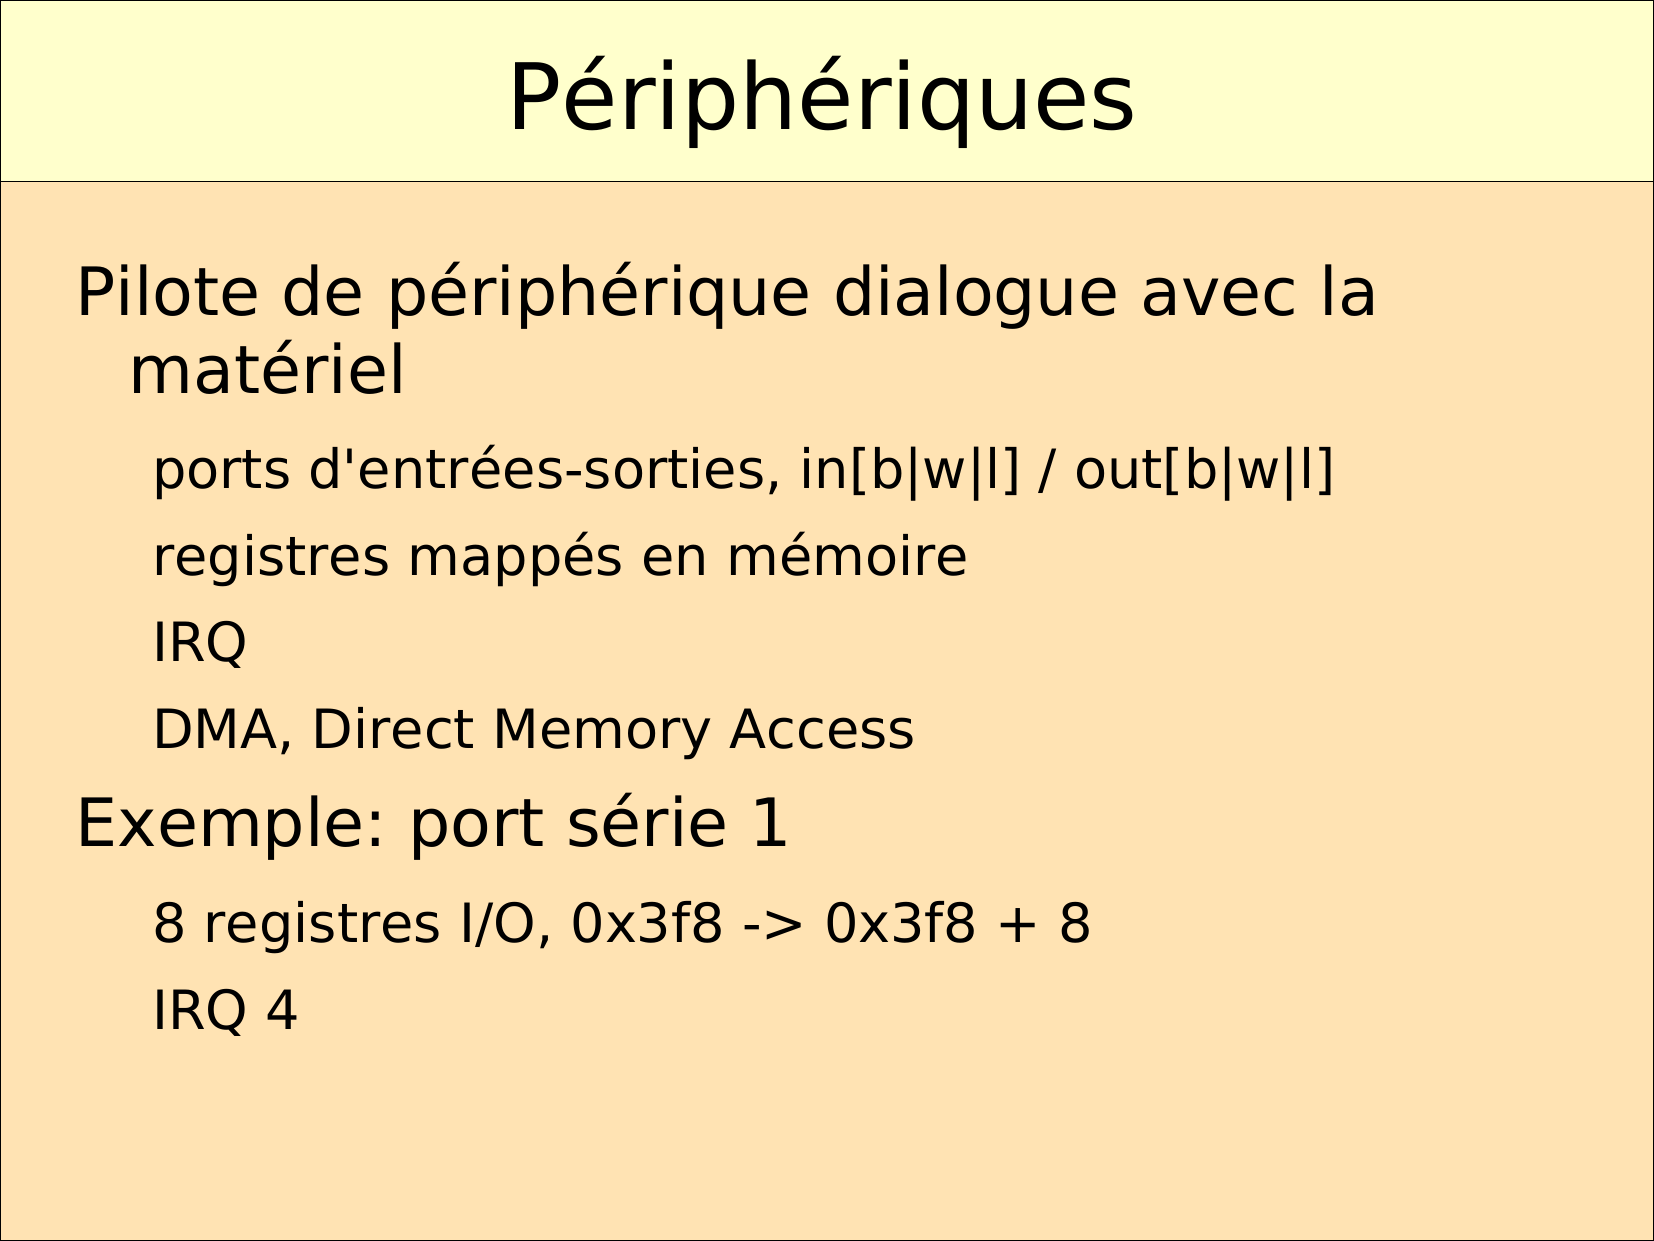

# Périphériques
Pilote de périphérique dialogue avec la matériel
ports d'entrées-sorties, in[b|w|l] / out[b|w|l]
registres mappés en mémoire
IRQ
DMA, Direct Memory Access
Exemple: port série 1
8 registres I/O, 0x3f8 -> 0x3f8 + 8
IRQ 4